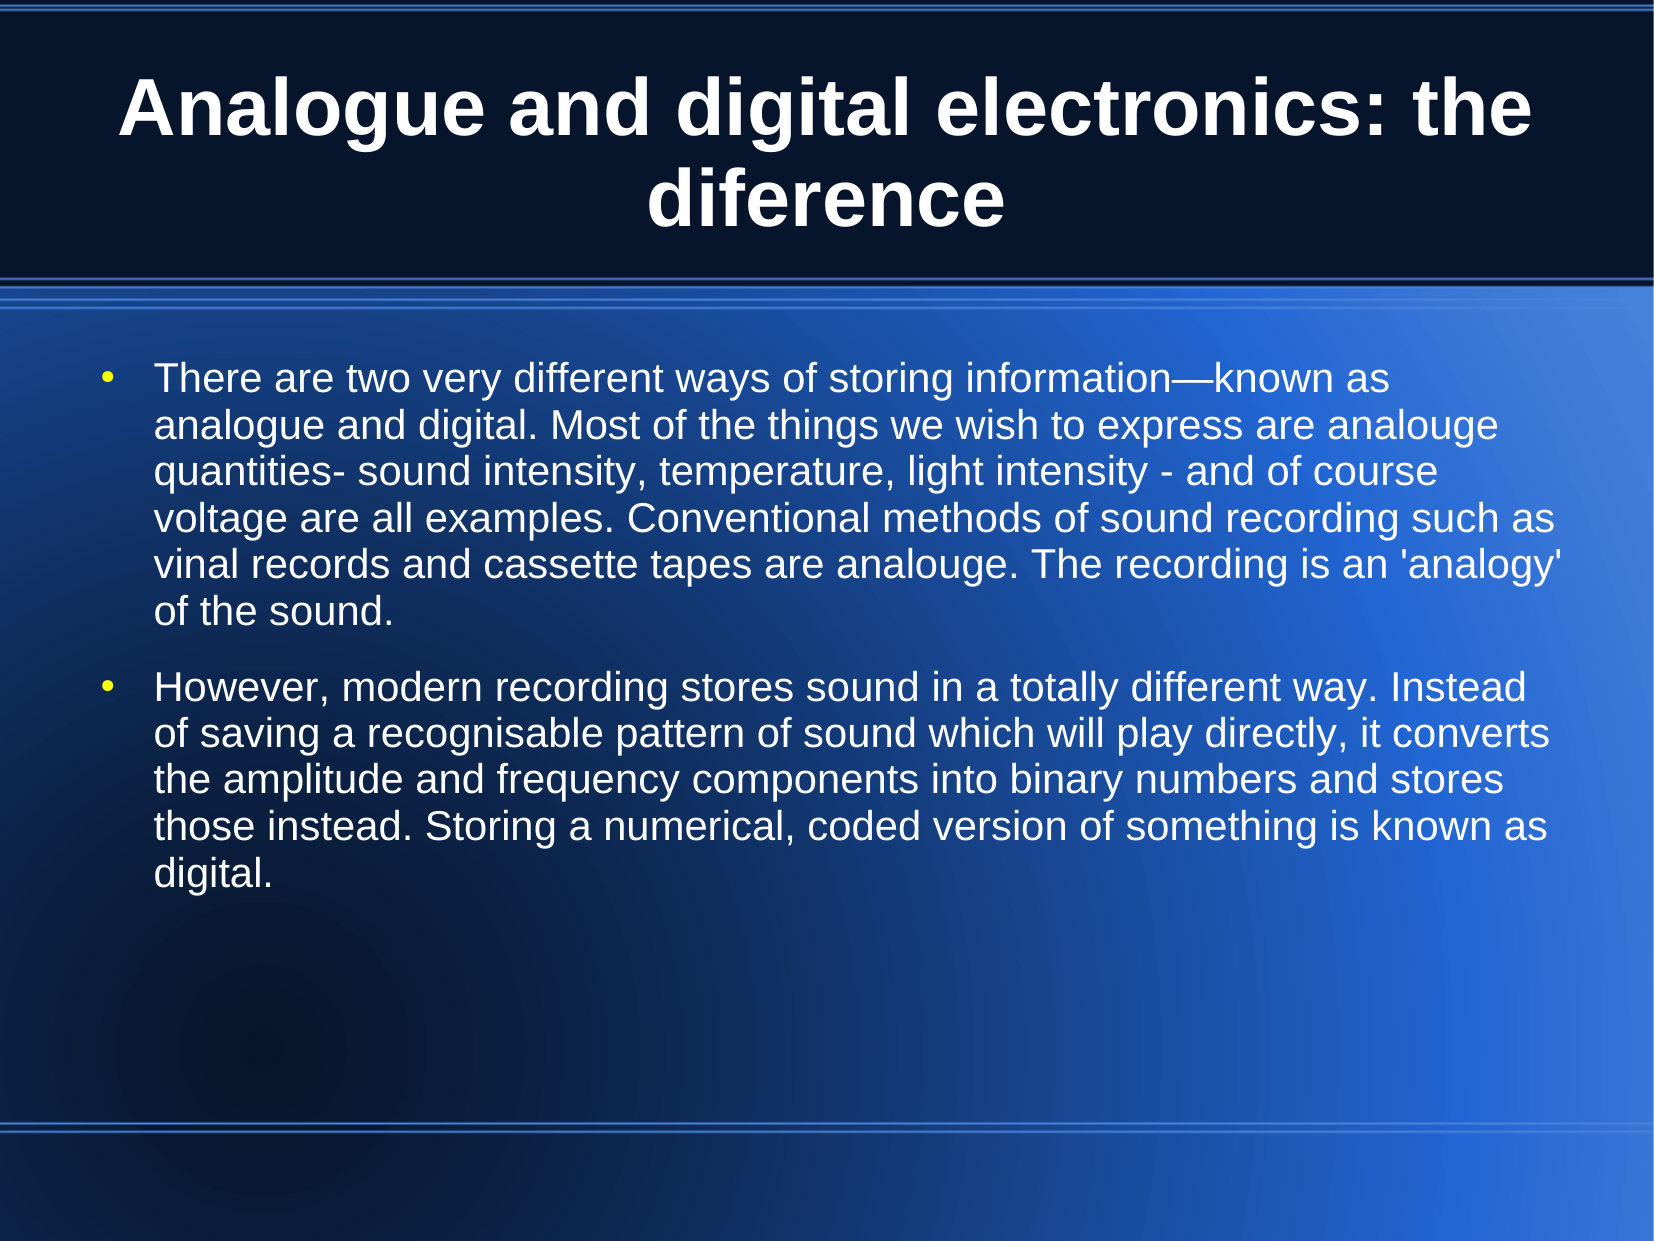

# Analogue and digital electronics: the diference
There are two very different ways of storing information—known as analogue and digital. Most of the things we wish to express are analouge quantities- sound intensity, temperature, light intensity - and of course voltage are all examples. Conventional methods of sound recording such as vinal records and cassette tapes are analouge. The recording is an 'analogy' of the sound.
However, modern recording stores sound in a totally different way. Instead of saving a recognisable pattern of sound which will play directly, it converts the amplitude and frequency components into binary numbers and stores those instead. Storing a numerical, coded version of something is known as digital.